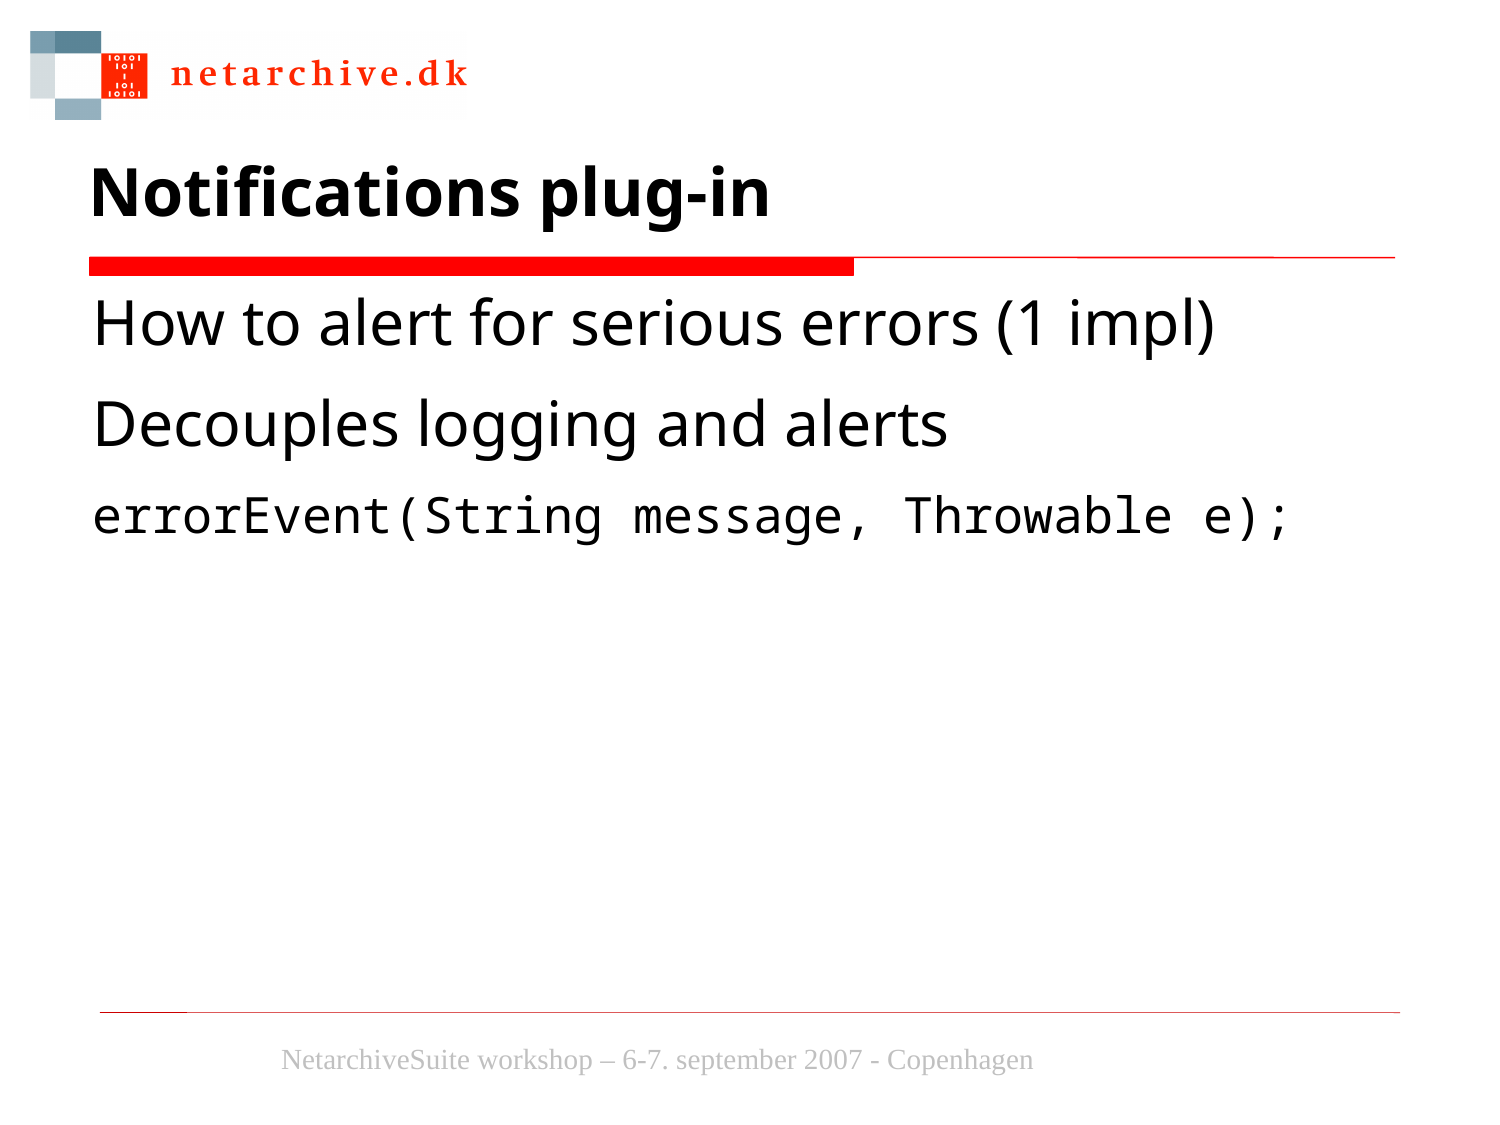

# Notifications plug-in
How to alert for serious errors (1 impl)
Decouples logging and alerts
errorEvent(String message, Throwable e);